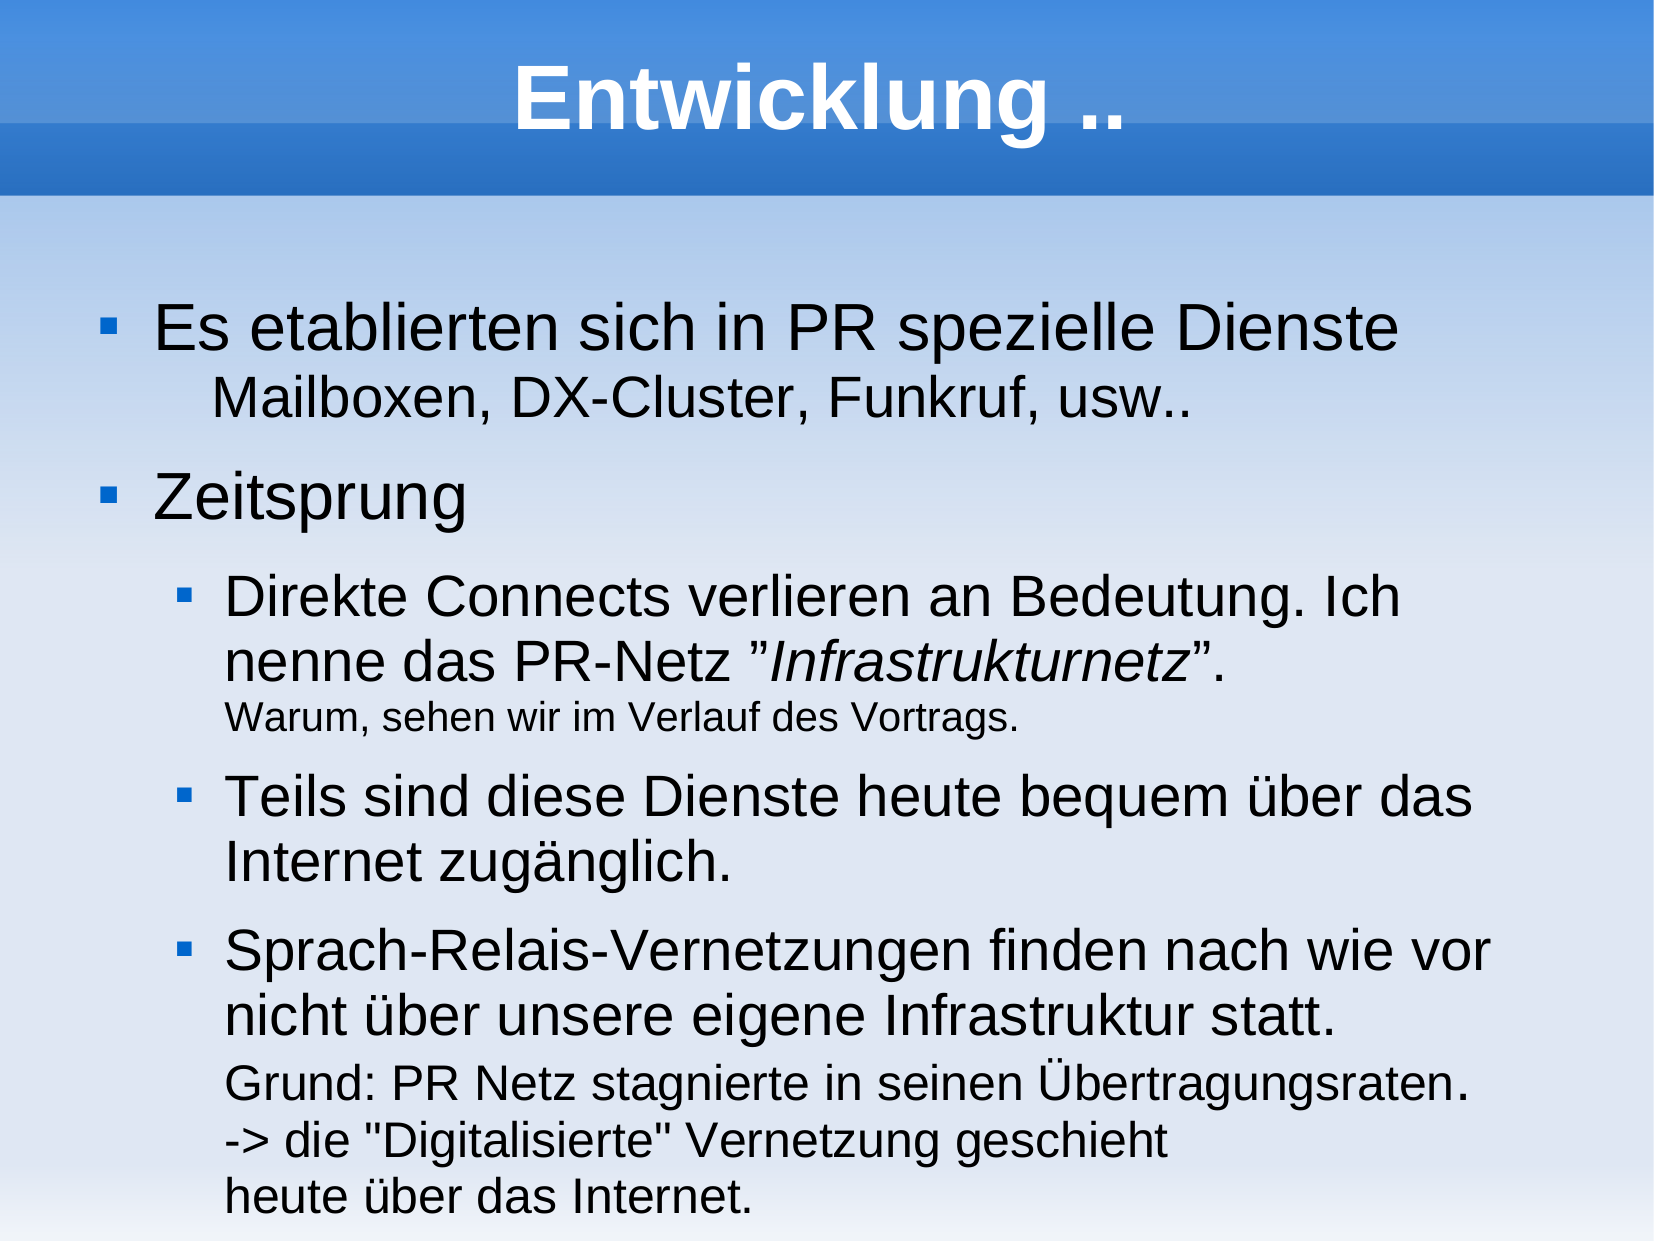

# Entwicklung ..
Es etablierten sich in PR spezielle Dienste
 Mailboxen, DX-Cluster, Funkruf, usw..
Zeitsprung
Direkte Connects verlieren an Bedeutung. Ich nenne das PR-Netz ”Infrastrukturnetz”.
Warum, sehen wir im Verlauf des Vortrags.
Teils sind diese Dienste heute bequem über das Internet zugänglich.
Sprach-Relais-Vernetzungen finden nach wie vor nicht über unsere eigene Infrastruktur statt.
Grund: PR Netz stagnierte in seinen Übertragungsraten.
-> die "Digitalisierte" Vernetzung geschieht
heute über das Internet.